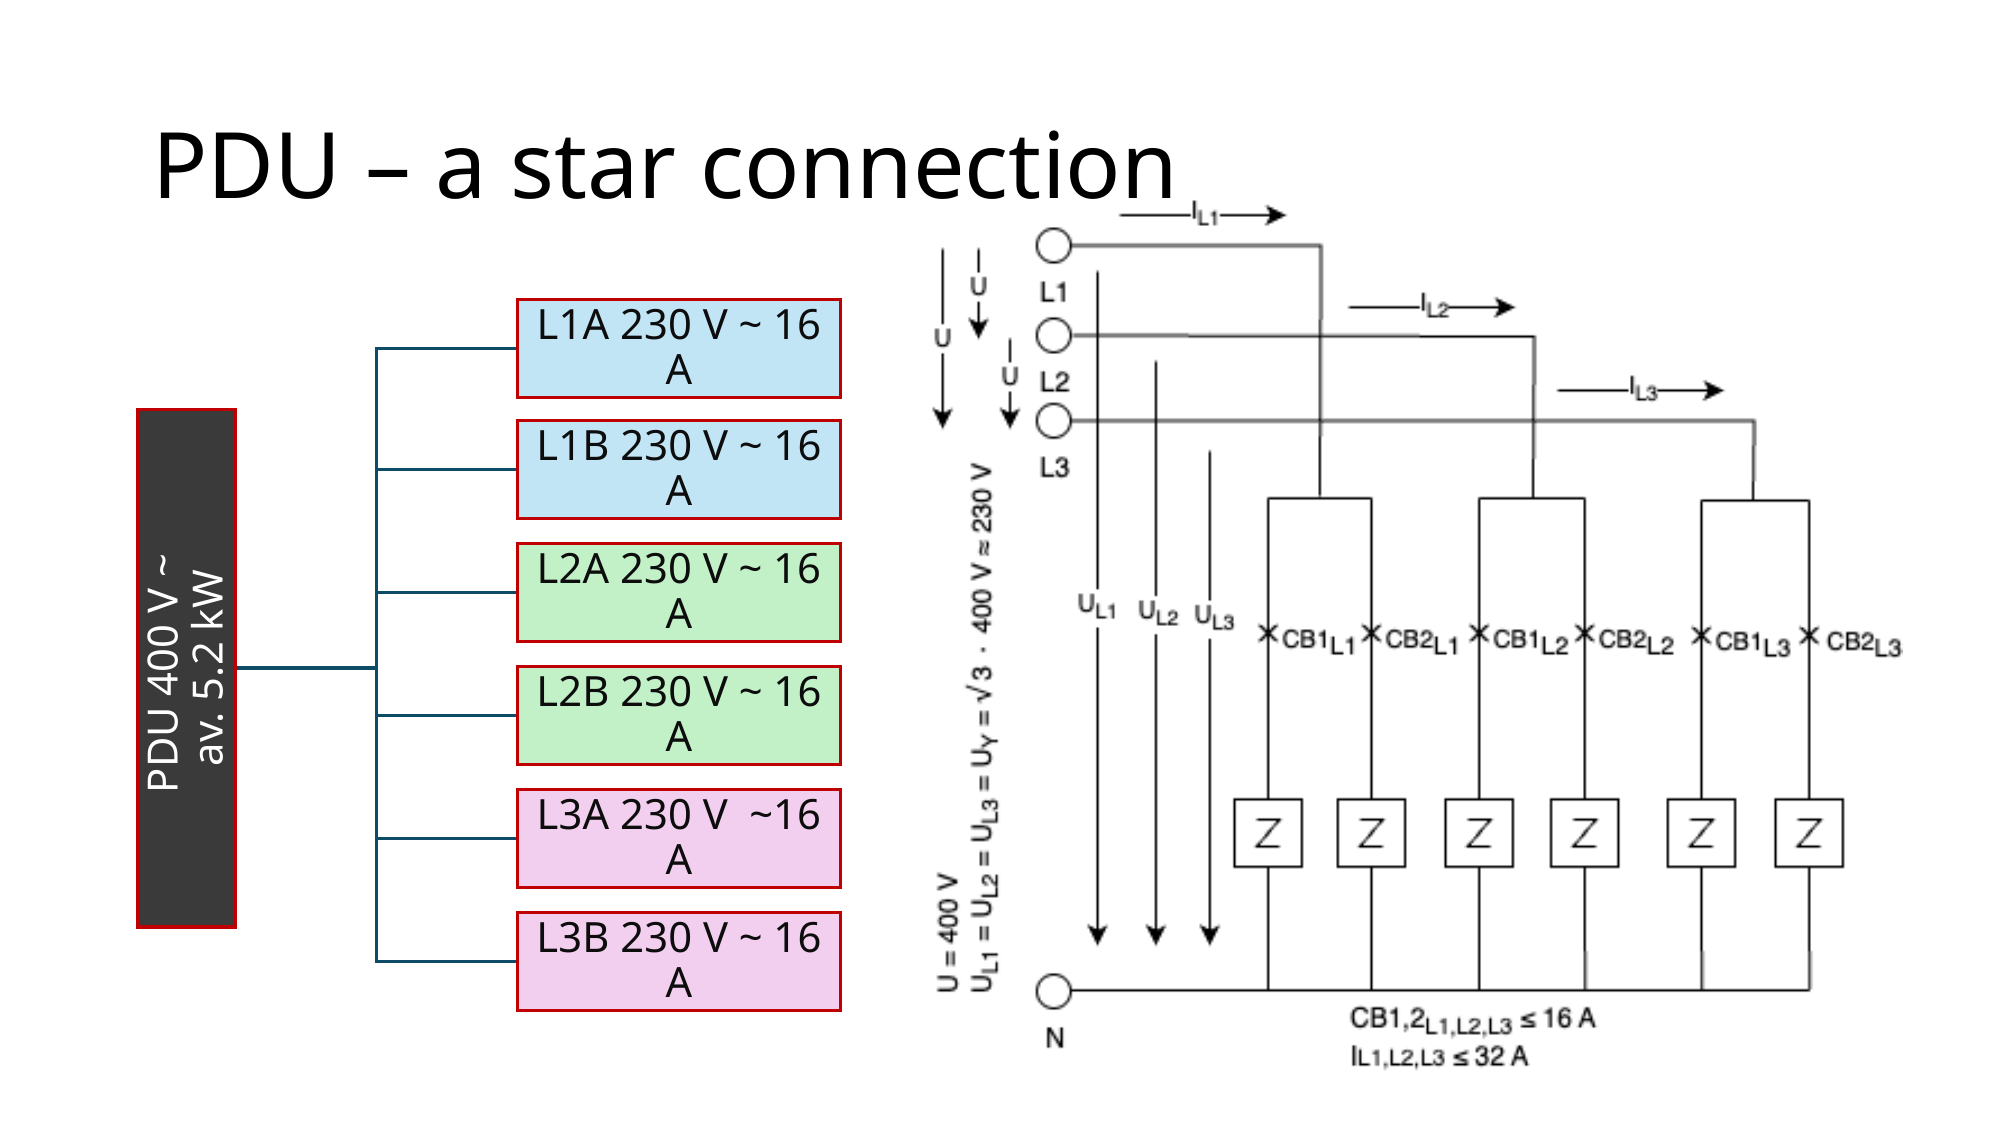

# PDU – a star connection
L1A 230 V ~ 16 A
L1B 230 V ~ 16 A
L2A 230 V ~ 16 A
PDU 400 V ~
av. 5.2 kW
L2B 230 V ~ 16 A
L3A 230 V ~16 A
L3B 230 V ~ 16 A